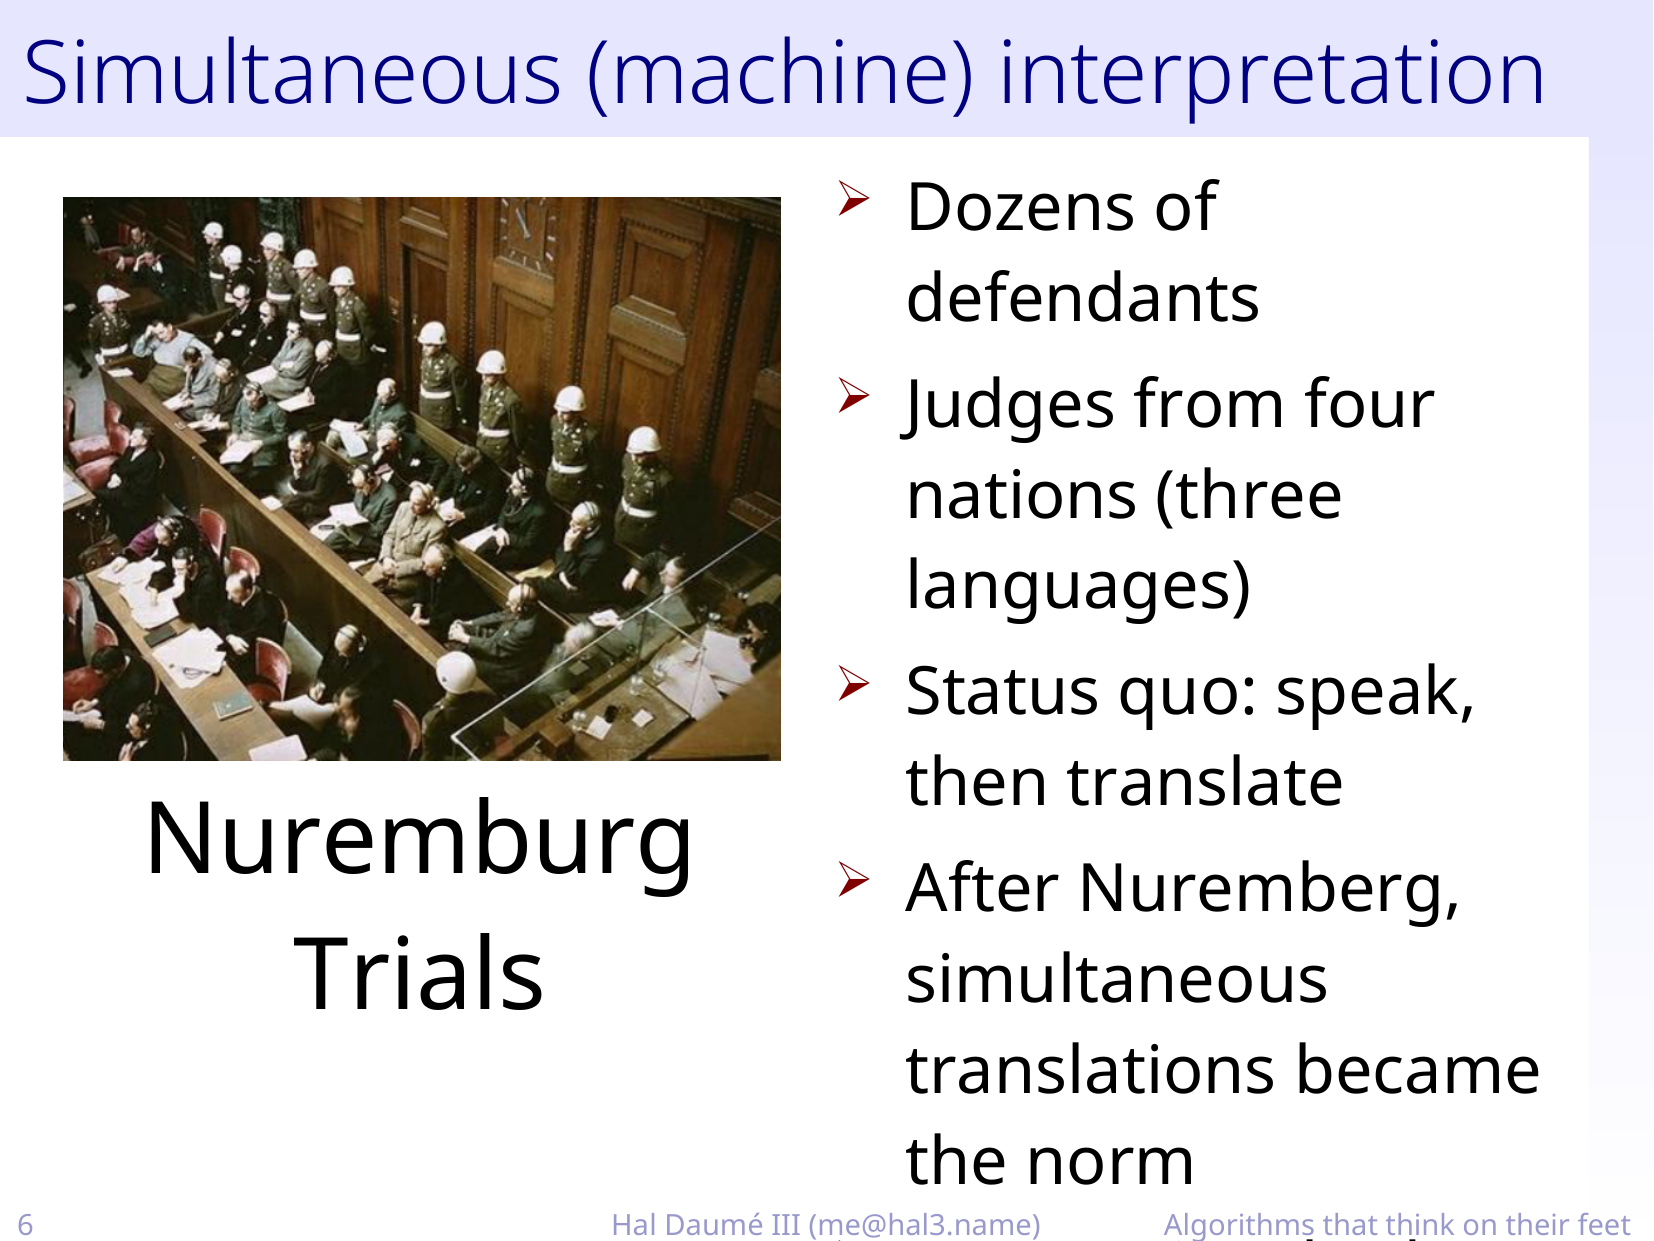

# Simultaneous (machine) interpretation
Dozens of defendants
Judges from four nations (three languages)
Status quo: speak, then translate
After Nuremberg, simultaneous translations became the norm
Long wait → bad conversation
Nuremburg
Trials